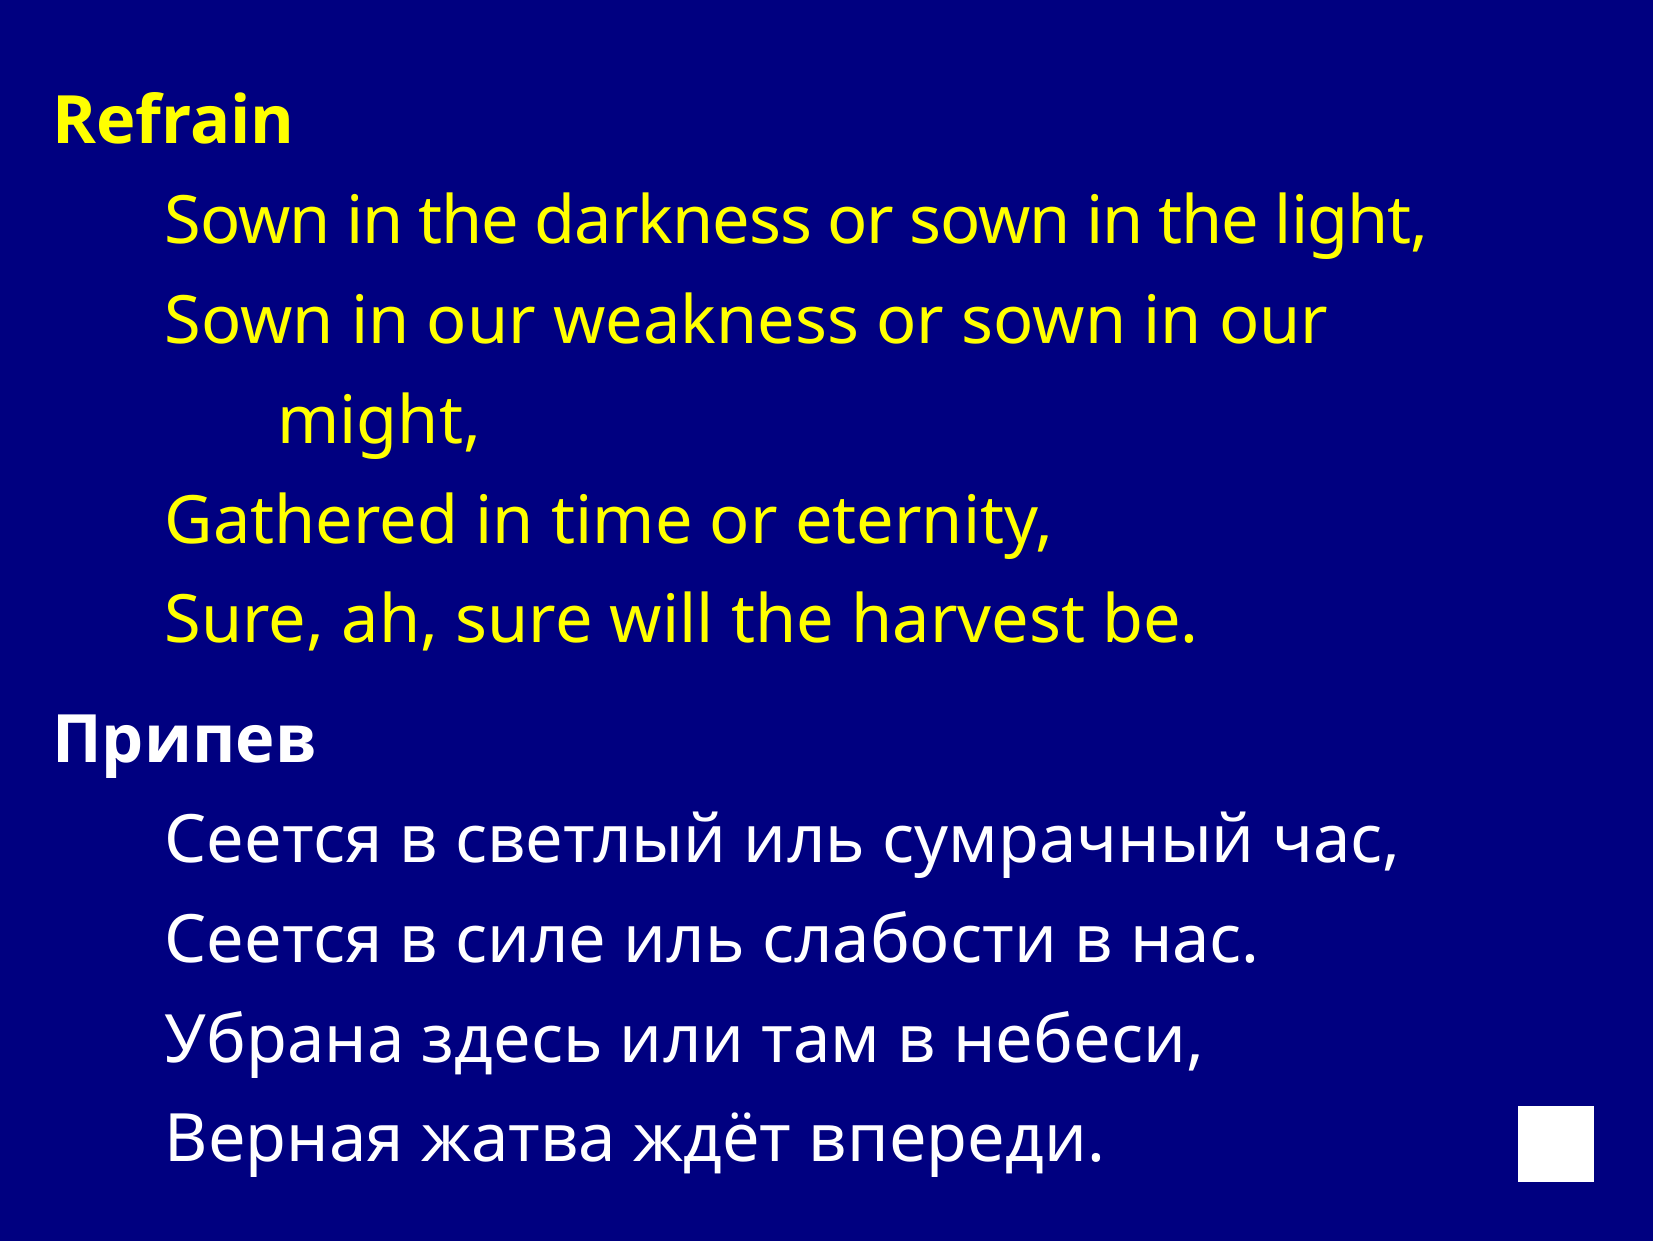

Refrain
	Sown in the darkness or sown in the light,
	Sown in our weakness or sown in our
		might,
	Gathered in time or eternity,
	Sure, ah, sure will the harvest be.
Припев
	Сеется в светлый иль сумрачный час,
	Сеется в силе иль слабости в нас.
	Убрана здесь или там в небеси,
	Верная жатва ждёт впереди.